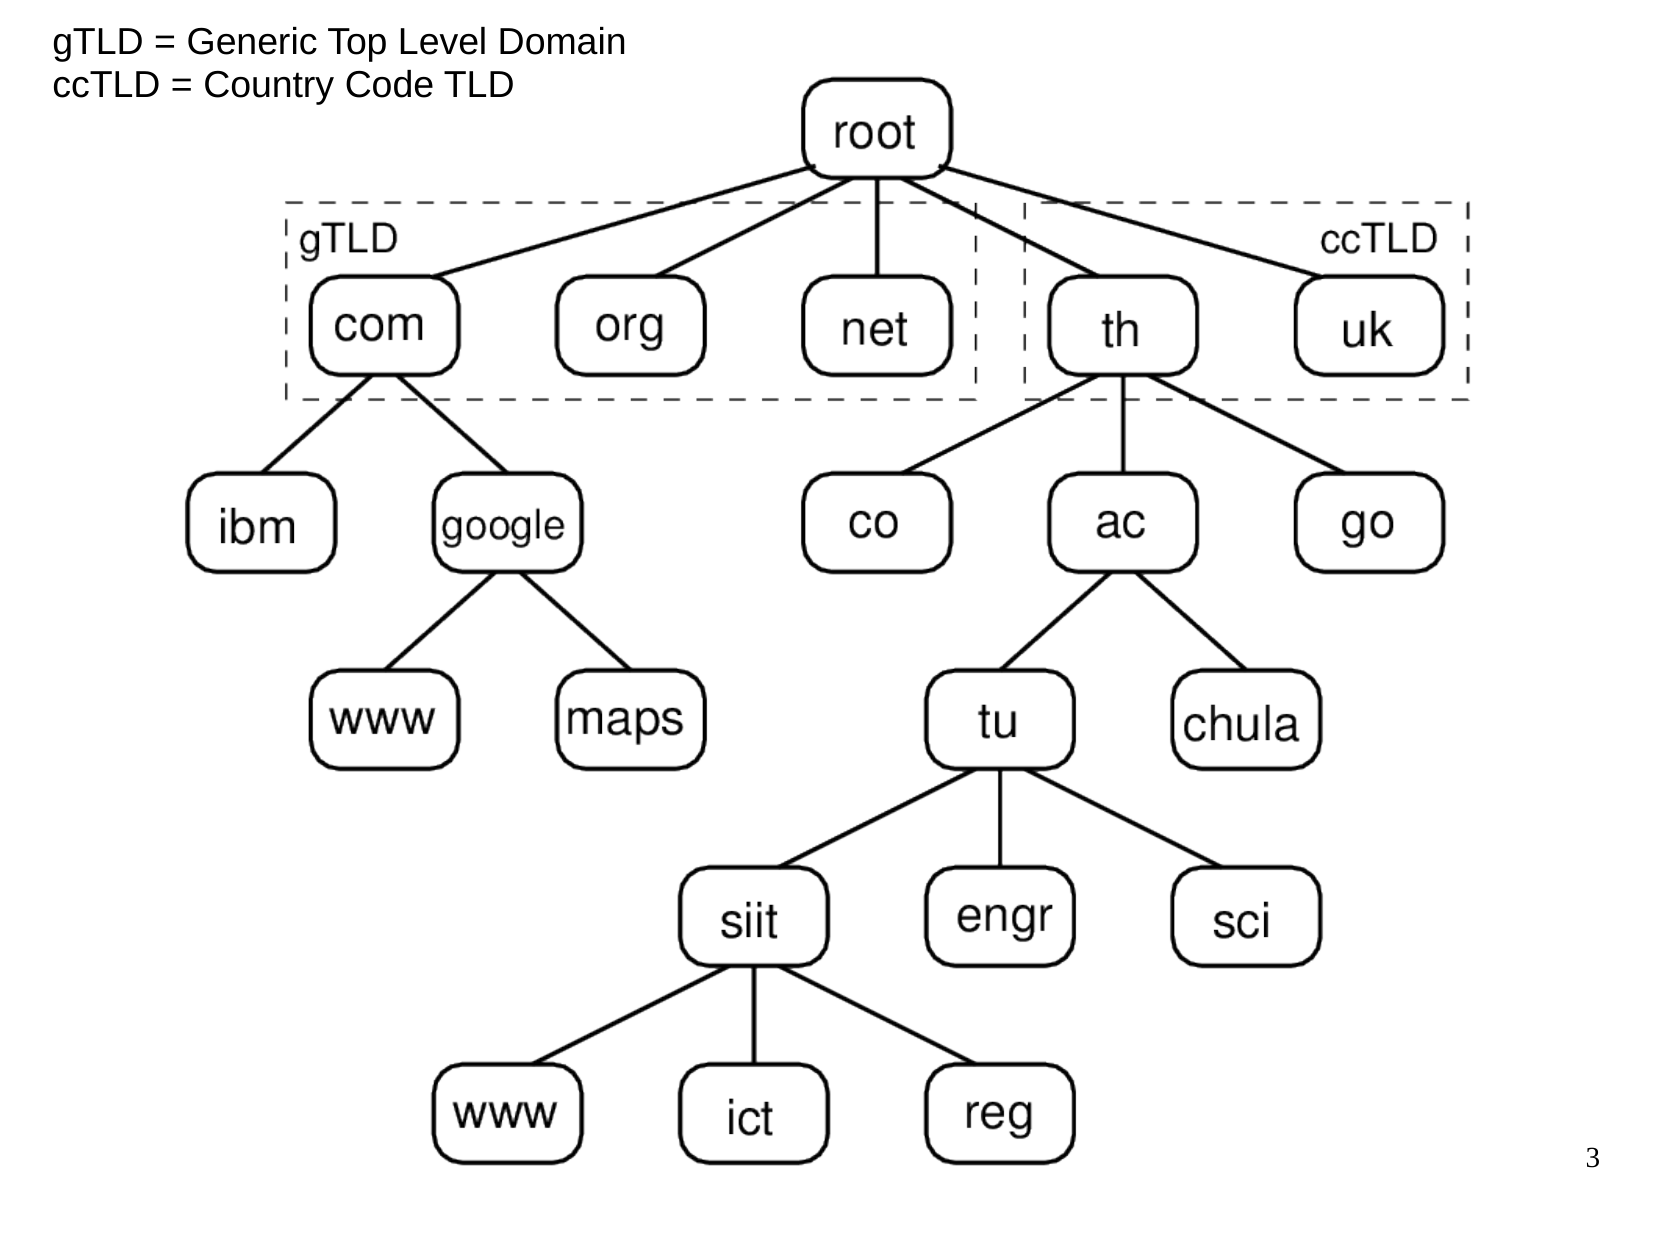

gTLD = Generic Top Level Domain
ccTLD = Country Code TLD
3